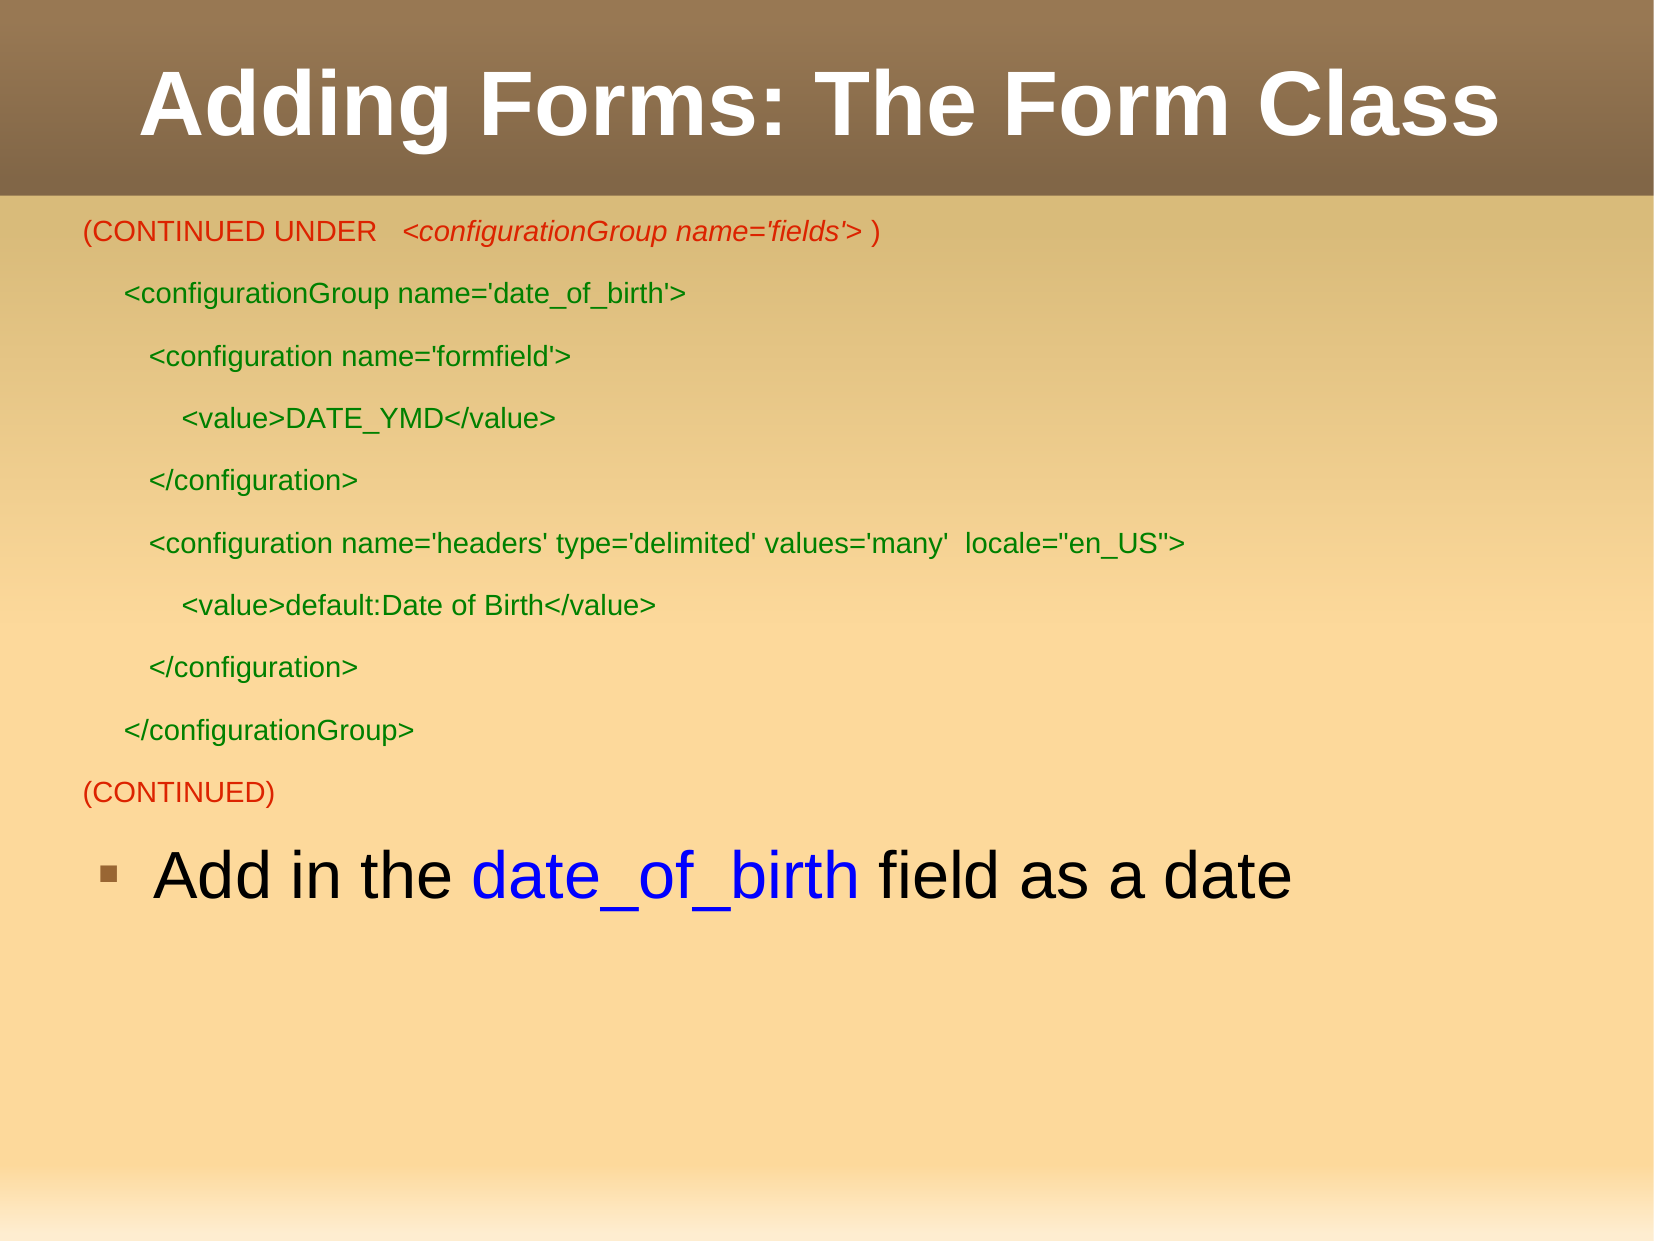

# Adding Forms: The Form Class
(CONTINUED UNDER <configurationGroup name='fields'> )
 <configurationGroup name='date_of_birth'>
 <configuration name='formfield'>
 <value>DATE_YMD</value>
 </configuration>
 <configuration name='headers' type='delimited' values='many' locale="en_US">
 <value>default:Date of Birth</value>
 </configuration>
 </configurationGroup>
(CONTINUED)
Add in the date_of_birth field as a date